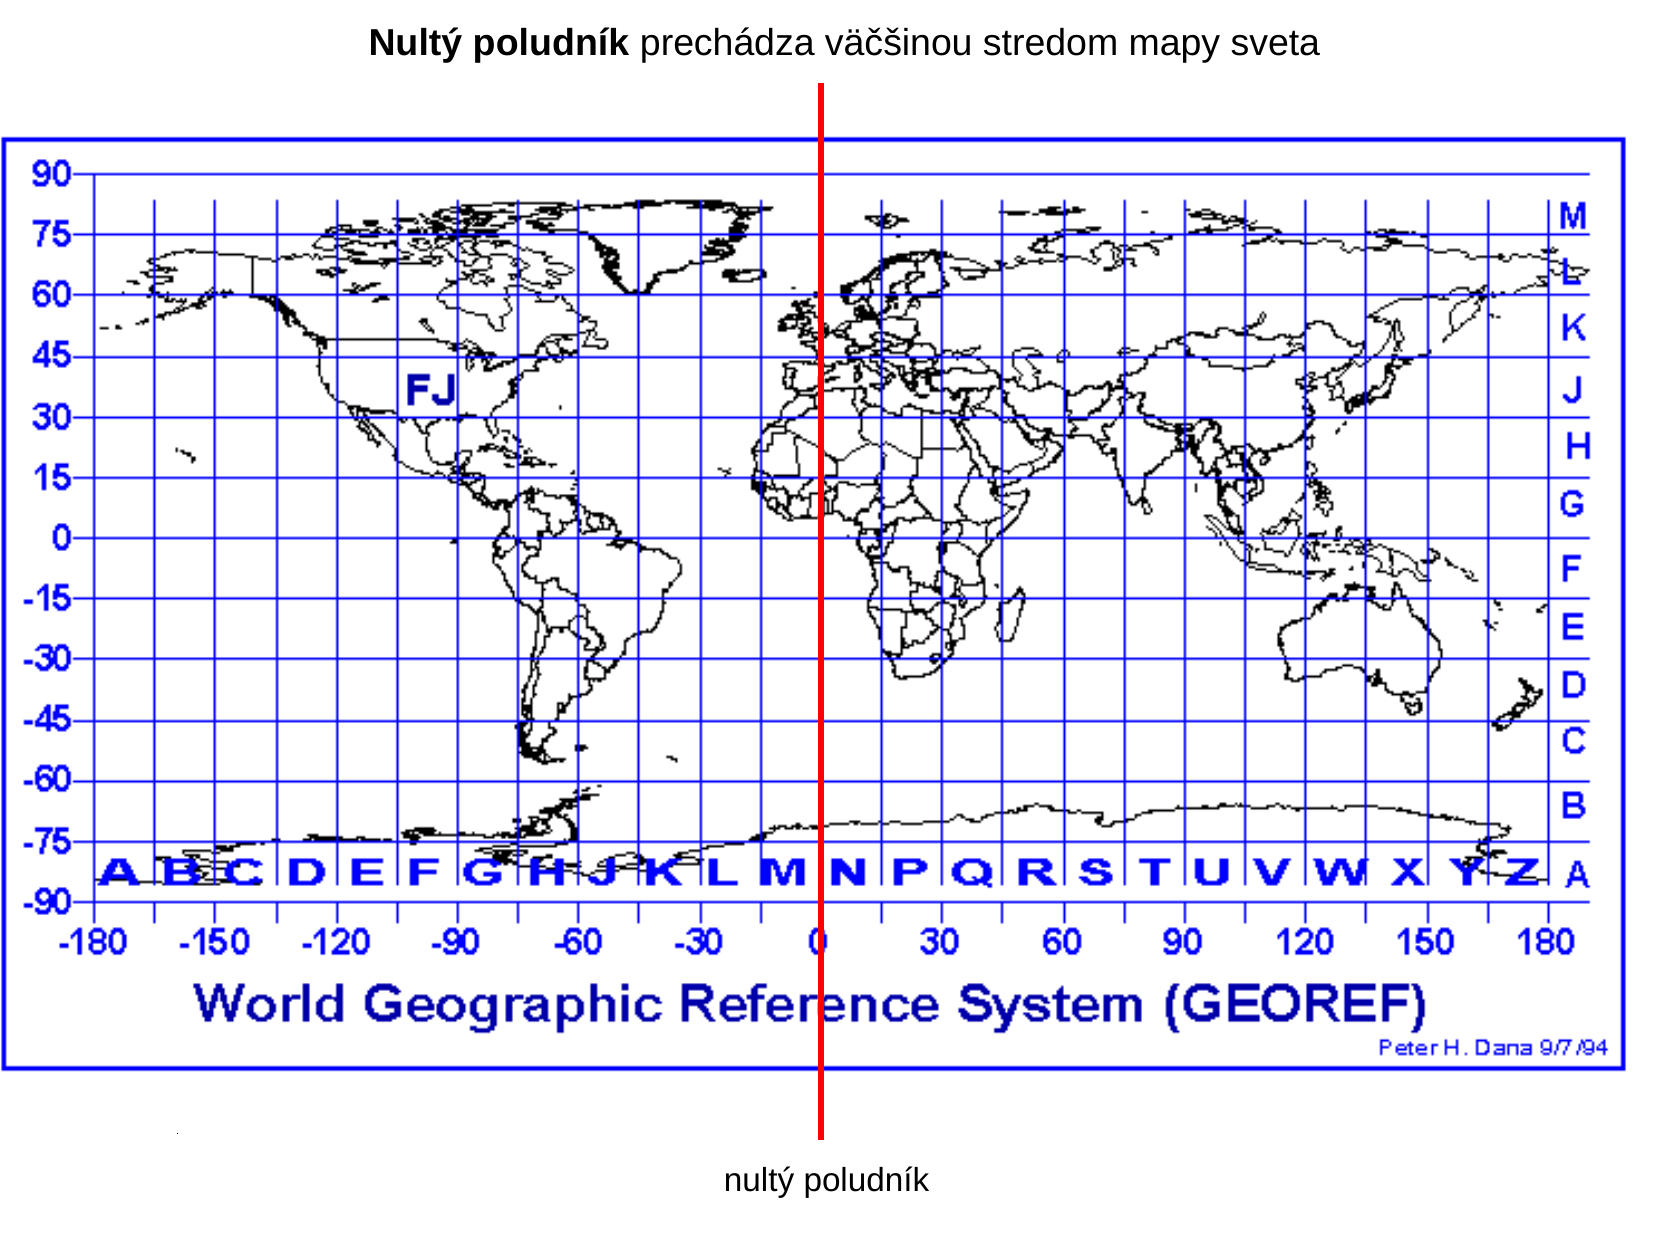

Nultý poludník prechádza väčšinou stredom mapy sveta
nultý poludník